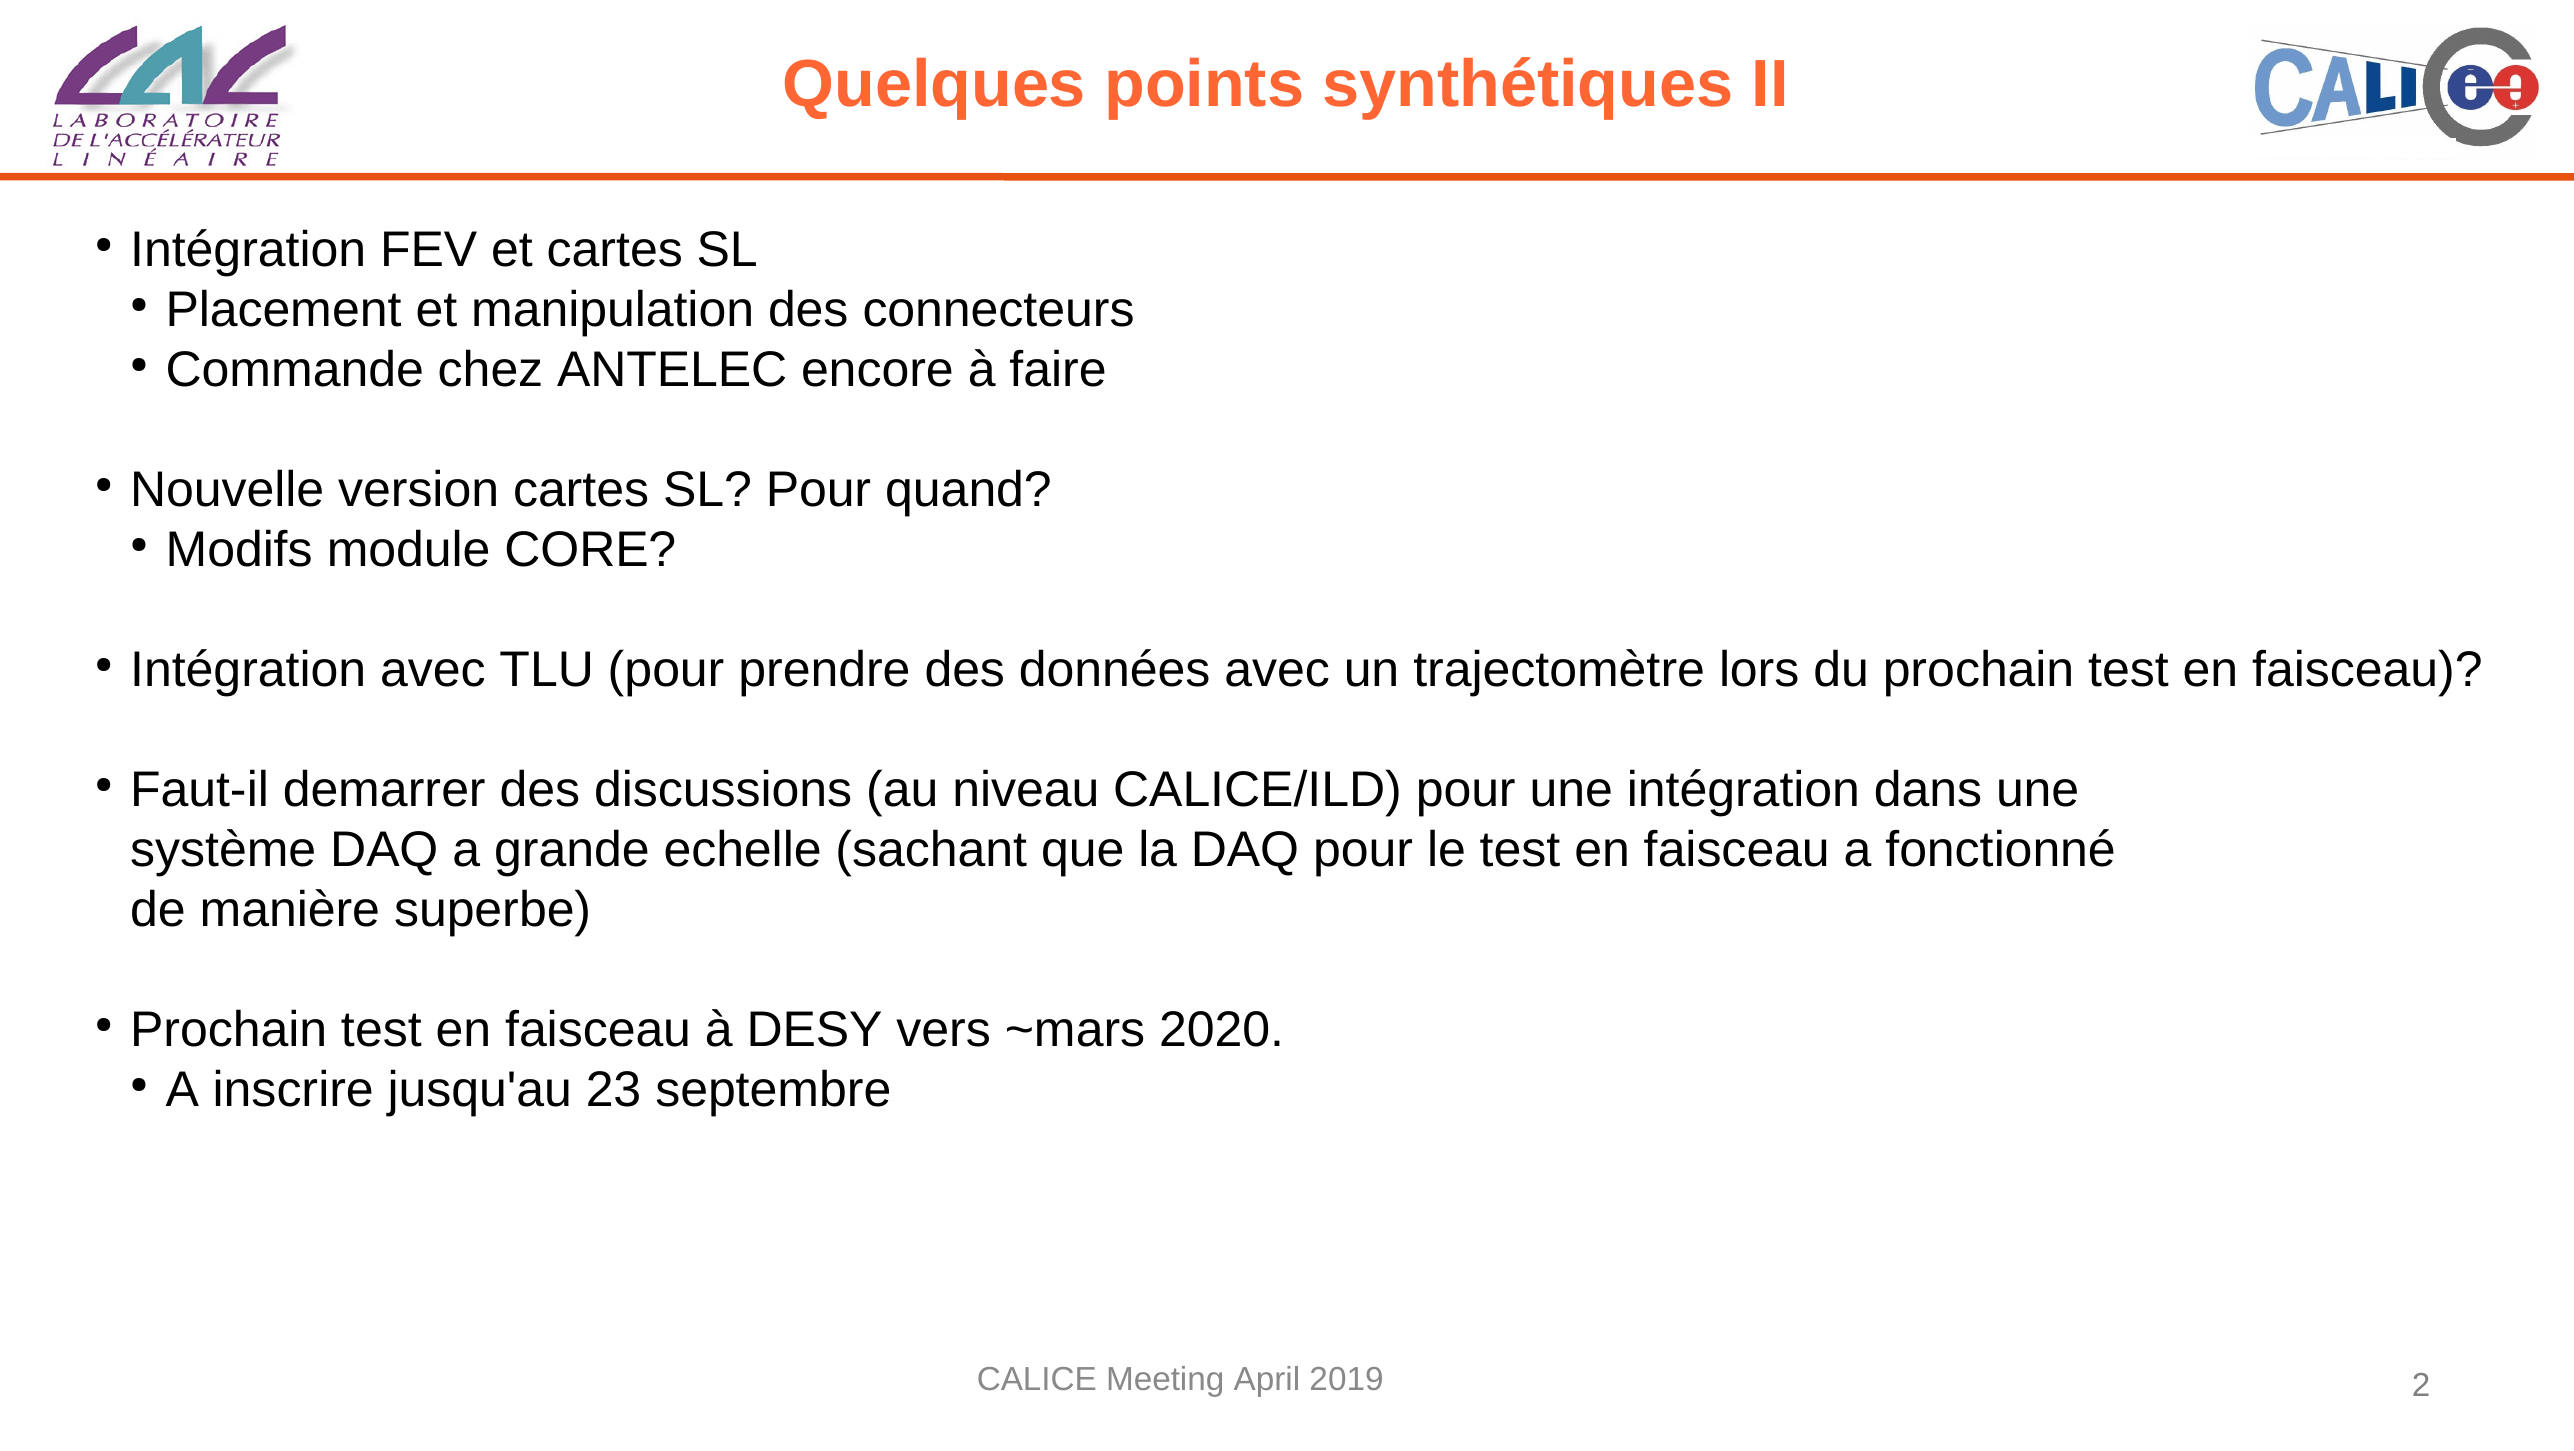

# Quelques points synthétiques II
Intégration FEV et cartes SL
Placement et manipulation des connecteurs
Commande chez ANTELEC encore à faire
Nouvelle version cartes SL? Pour quand?
Modifs module CORE?
Intégration avec TLU (pour prendre des données avec un trajectomètre lors du prochain test en faisceau)?
Faut-il demarrer des discussions (au niveau CALICE/ILD) pour une intégration dans une
système DAQ a grande echelle (sachant que la DAQ pour le test en faisceau a fonctionné
de manière superbe)
Prochain test en faisceau à DESY vers ~mars 2020.
A inscrire jusqu'au 23 septembre
2